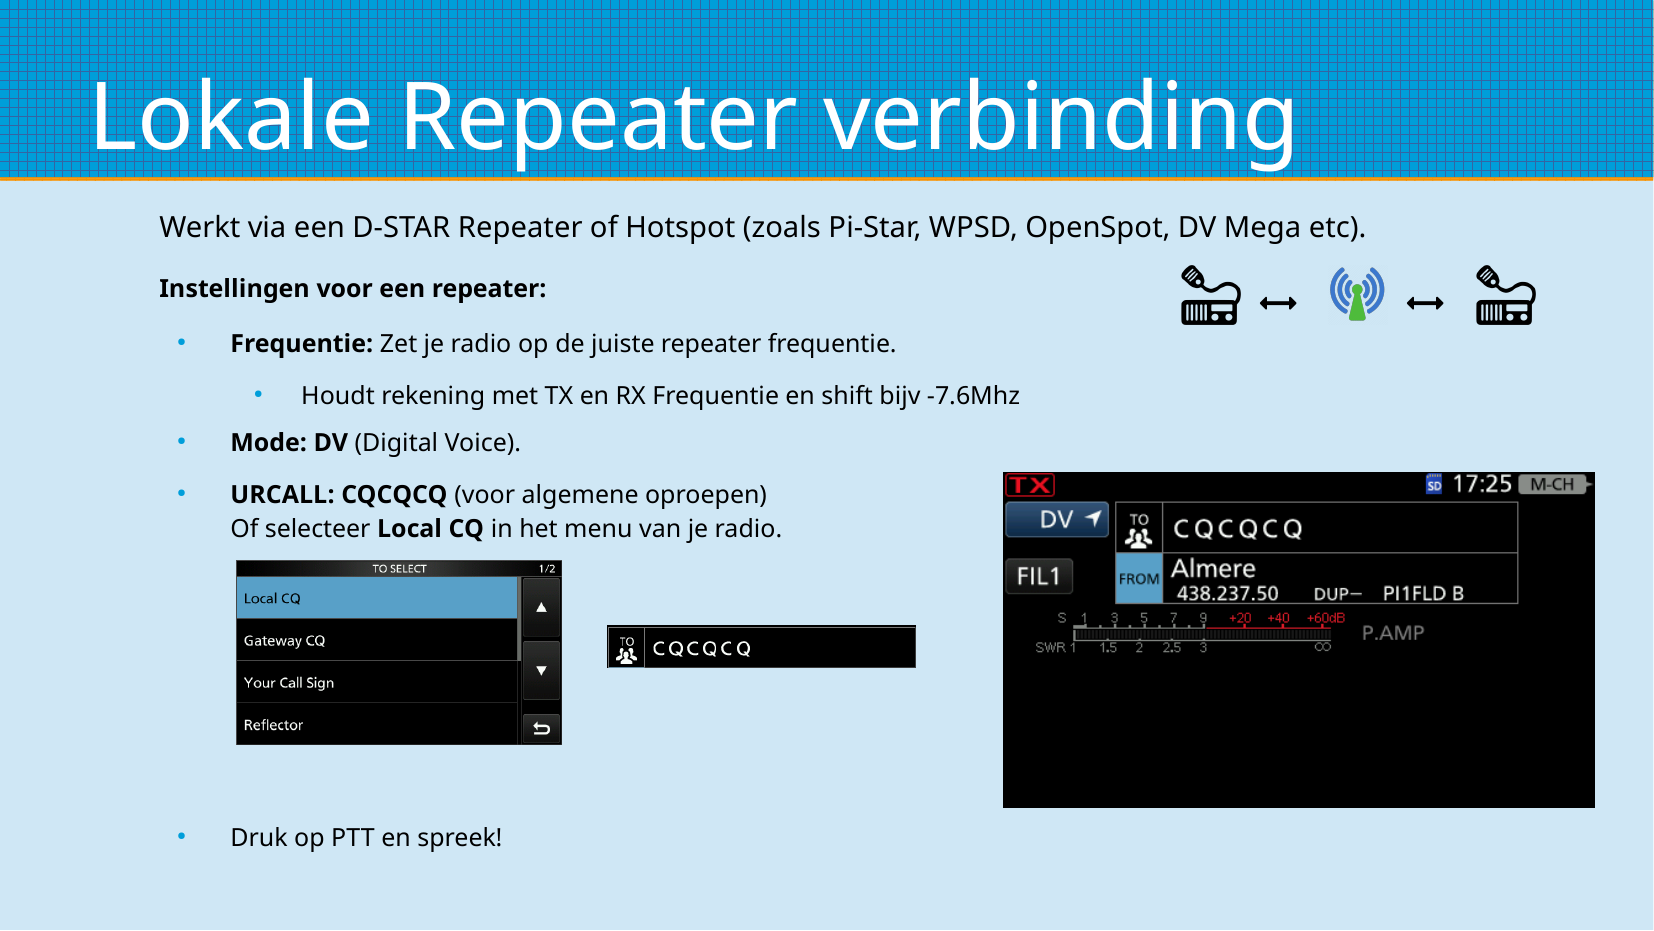

# Lokale Repeater verbinding
Werkt via een D-STAR Repeater of Hotspot (zoals Pi-Star, WPSD, OpenSpot, DV Mega etc).
Instellingen voor een repeater:
Frequentie: Zet je radio op de juiste repeater frequentie.
Houdt rekening met TX en RX Frequentie en shift bijv -7.6Mhz
Mode: DV (Digital Voice).
URCALL: CQCQCQ (voor algemene oproepen)
Of selecteer Local CQ in het menu van je radio.
Druk op PTT en spreek!